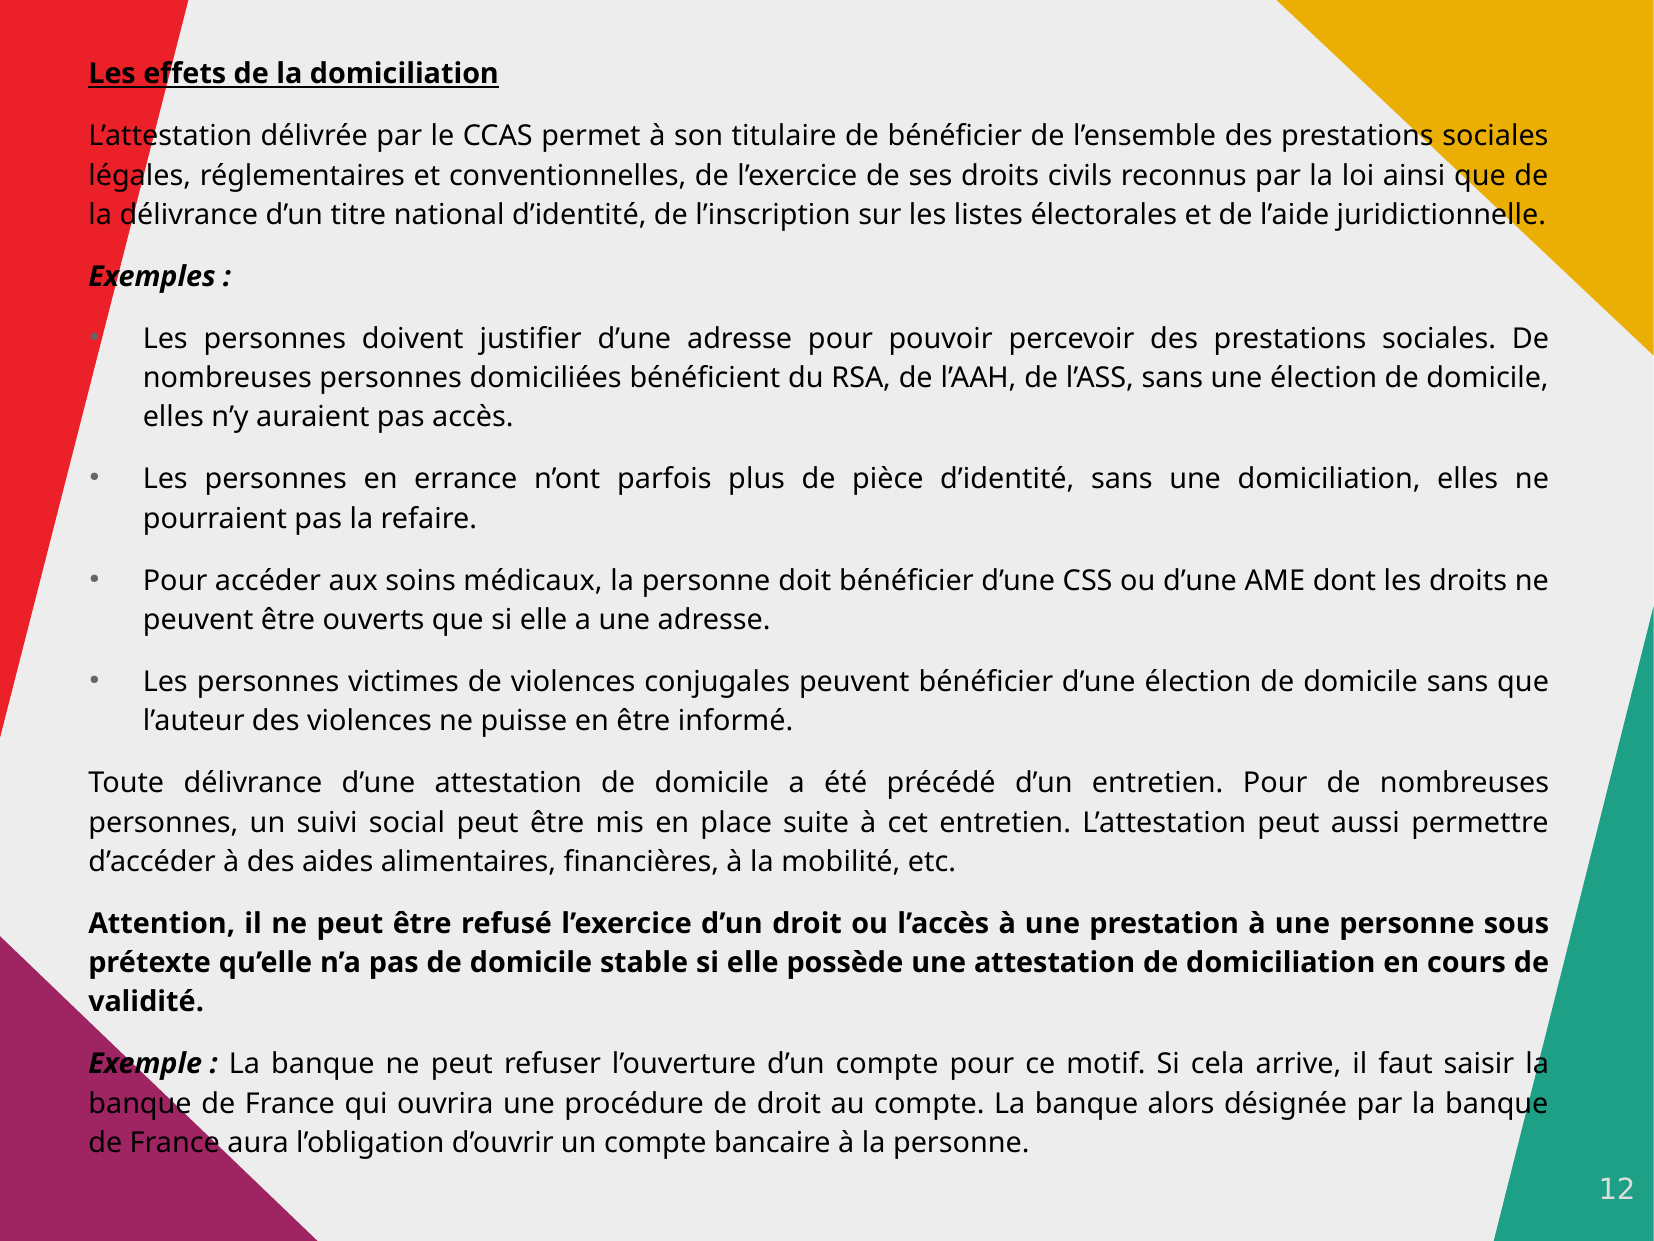

# Les effets de la domiciliation
L’attestation délivrée par le CCAS permet à son titulaire de bénéficier de l’ensemble des prestations sociales légales, réglementaires et conventionnelles, de l’exercice de ses droits civils reconnus par la loi ainsi que de la délivrance d’un titre national d’identité, de l’inscription sur les listes électorales et de l’aide juridictionnelle.
Exemples :
Les personnes doivent justifier d’une adresse pour pouvoir percevoir des prestations sociales. De nombreuses personnes domiciliées bénéficient du RSA, de l’AAH, de l’ASS, sans une élection de domicile, elles n’y auraient pas accès.
Les personnes en errance n’ont parfois plus de pièce d’identité, sans une domiciliation, elles ne pourraient pas la refaire.
Pour accéder aux soins médicaux, la personne doit bénéficier d’une CSS ou d’une AME dont les droits ne peuvent être ouverts que si elle a une adresse.
Les personnes victimes de violences conjugales peuvent bénéficier d’une élection de domicile sans que l’auteur des violences ne puisse en être informé.
Toute délivrance d’une attestation de domicile a été précédé d’un entretien. Pour de nombreuses personnes, un suivi social peut être mis en place suite à cet entretien. L’attestation peut aussi permettre d’accéder à des aides alimentaires, financières, à la mobilité, etc.
Attention, il ne peut être refusé l’exercice d’un droit ou l’accès à une prestation à une personne sous prétexte qu’elle n’a pas de domicile stable si elle possède une attestation de domiciliation en cours de validité.
Exemple : La banque ne peut refuser l’ouverture d’un compte pour ce motif. Si cela arrive, il faut saisir la banque de France qui ouvrira une procédure de droit au compte. La banque alors désignée par la banque de France aura l’obligation d’ouvrir un compte bancaire à la personne.
12